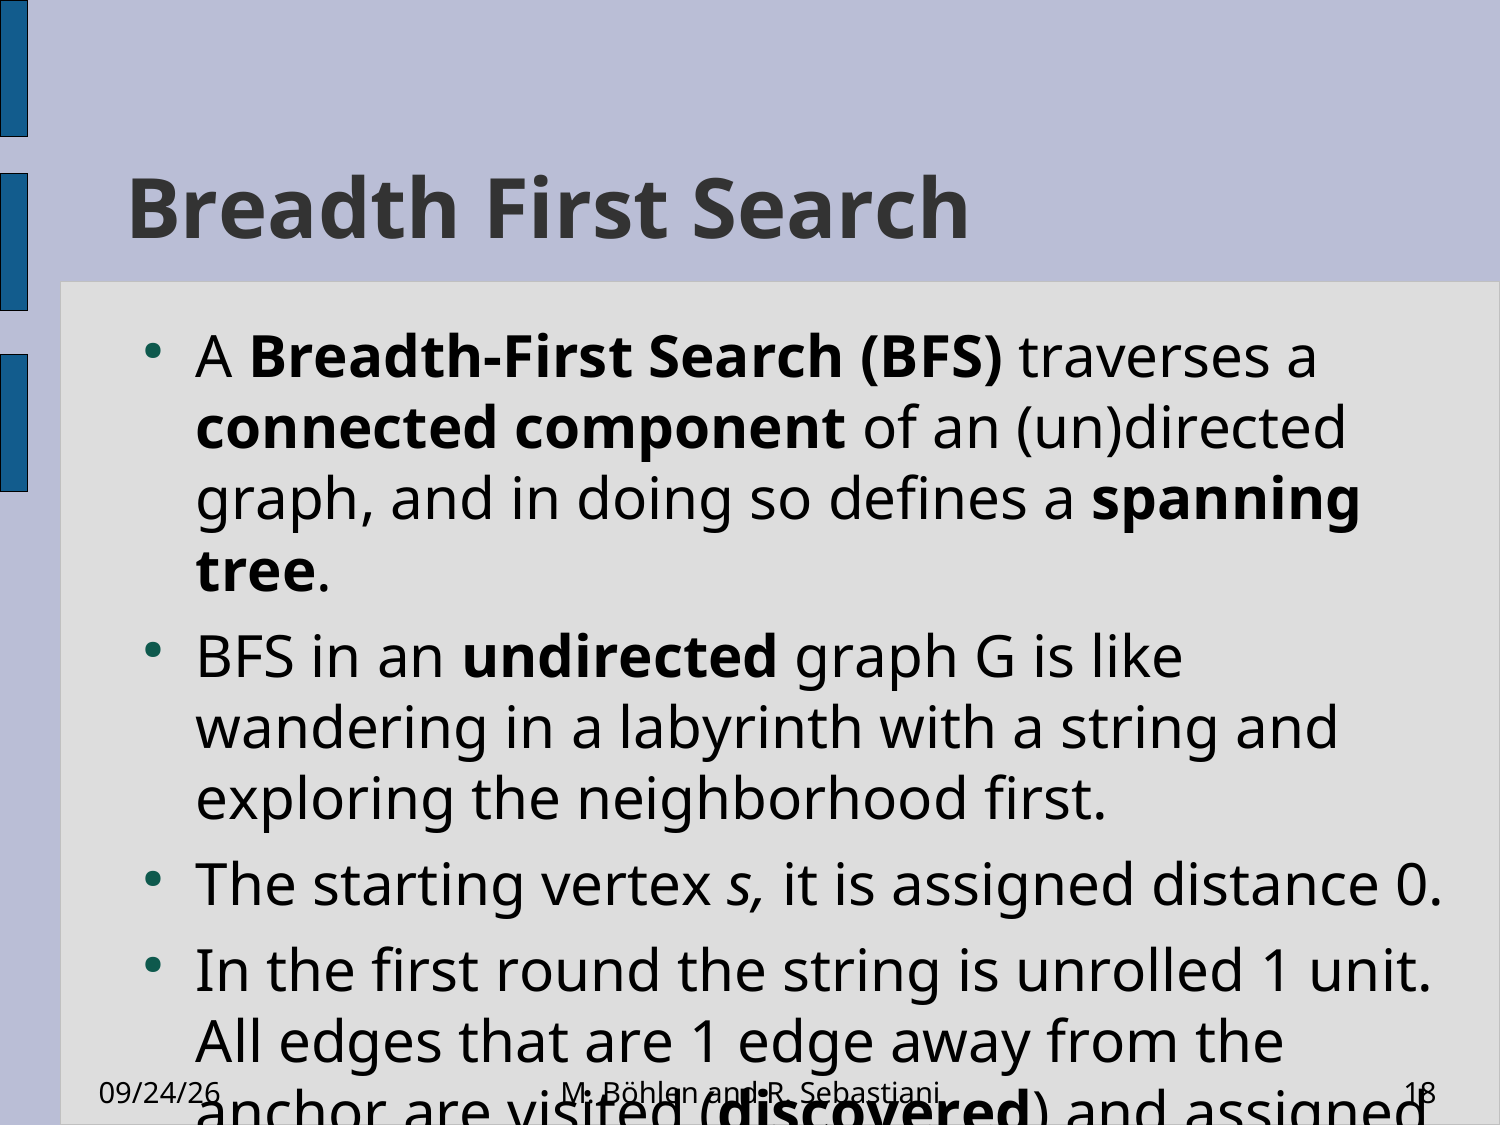

# Breadth First Search
A Breadth-First Search (BFS) traverses a connected component of an (un)directed graph, and in doing so defines a spanning tree.
BFS in an undirected graph G is like wandering in a labyrinth with a string and exploring the neighborhood first.
The starting vertex s, it is assigned distance 0.
In the first round the string is unrolled 1 unit. All edges that are 1 edge away from the anchor are visited (discovered) and assigned distance 1.
M. Böhlen and R. Sebastiani
18